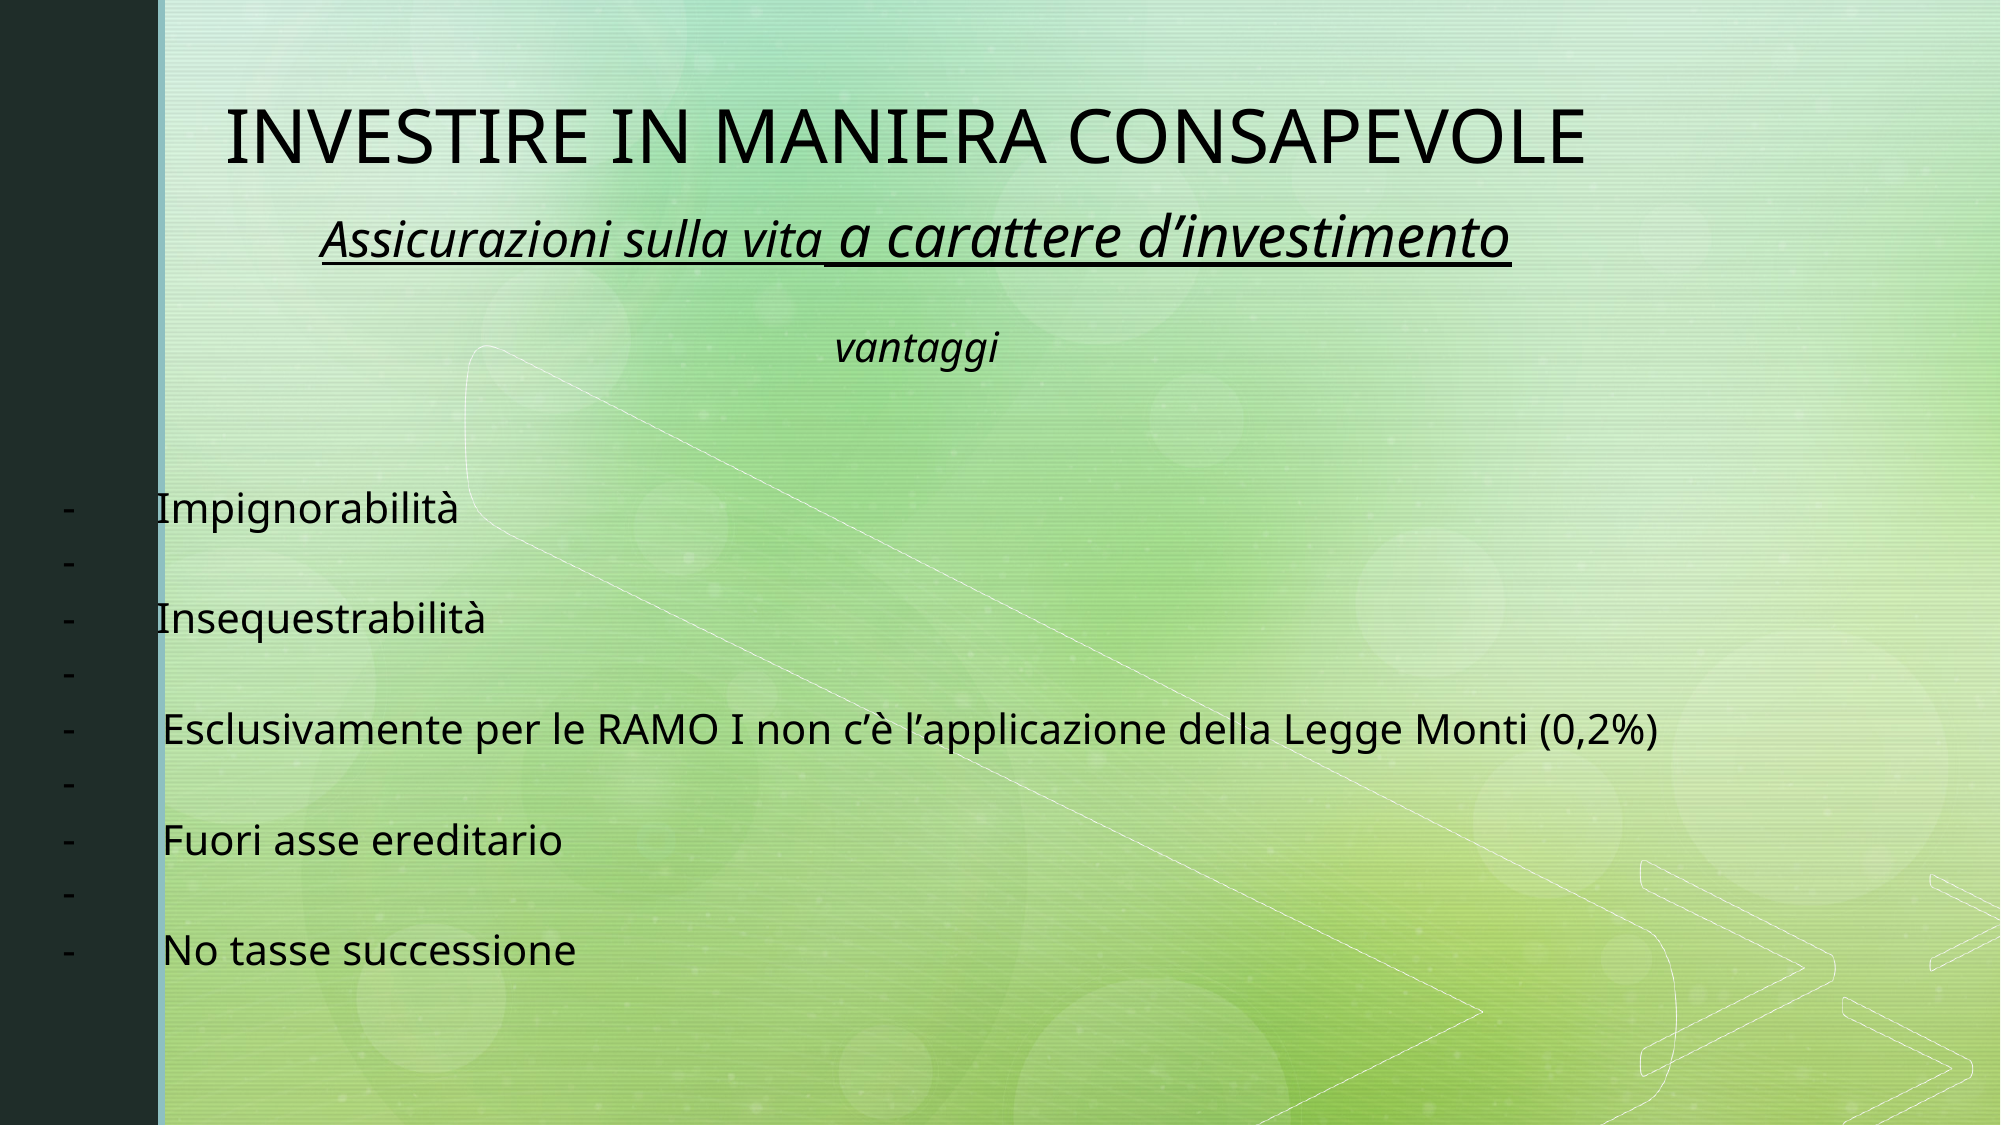

INVESTIRE IN MANIERA CONSAPEVOLE
Assicurazioni sulla vita a carattere d’investimento
vantaggi
Impignorabilità
Insequestrabilità
 Esclusivamente per le RAMO I non c’è l’applicazione della Legge Monti (0,2%)
 Fuori asse ereditario
 No tasse successione